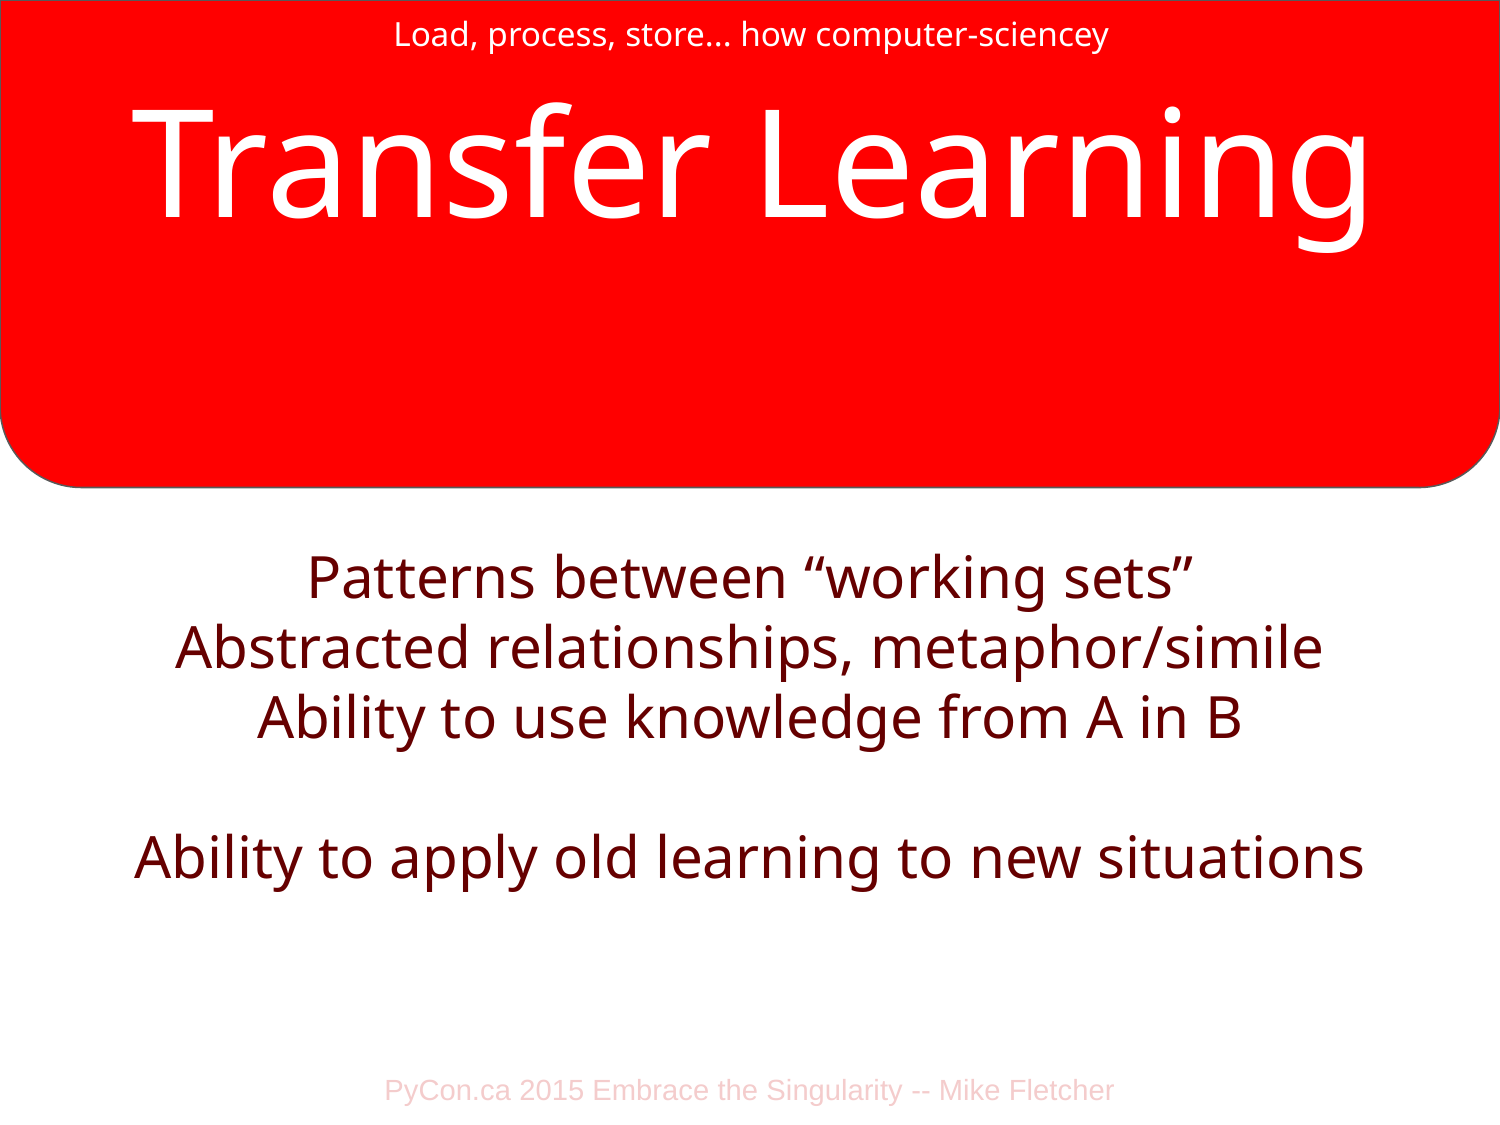

Load, process, store... how computer-sciencey
# Transfer Learning
Patterns between “working sets”
Abstracted relationships, metaphor/simile
Ability to use knowledge from A in B
Ability to apply old learning to new situations